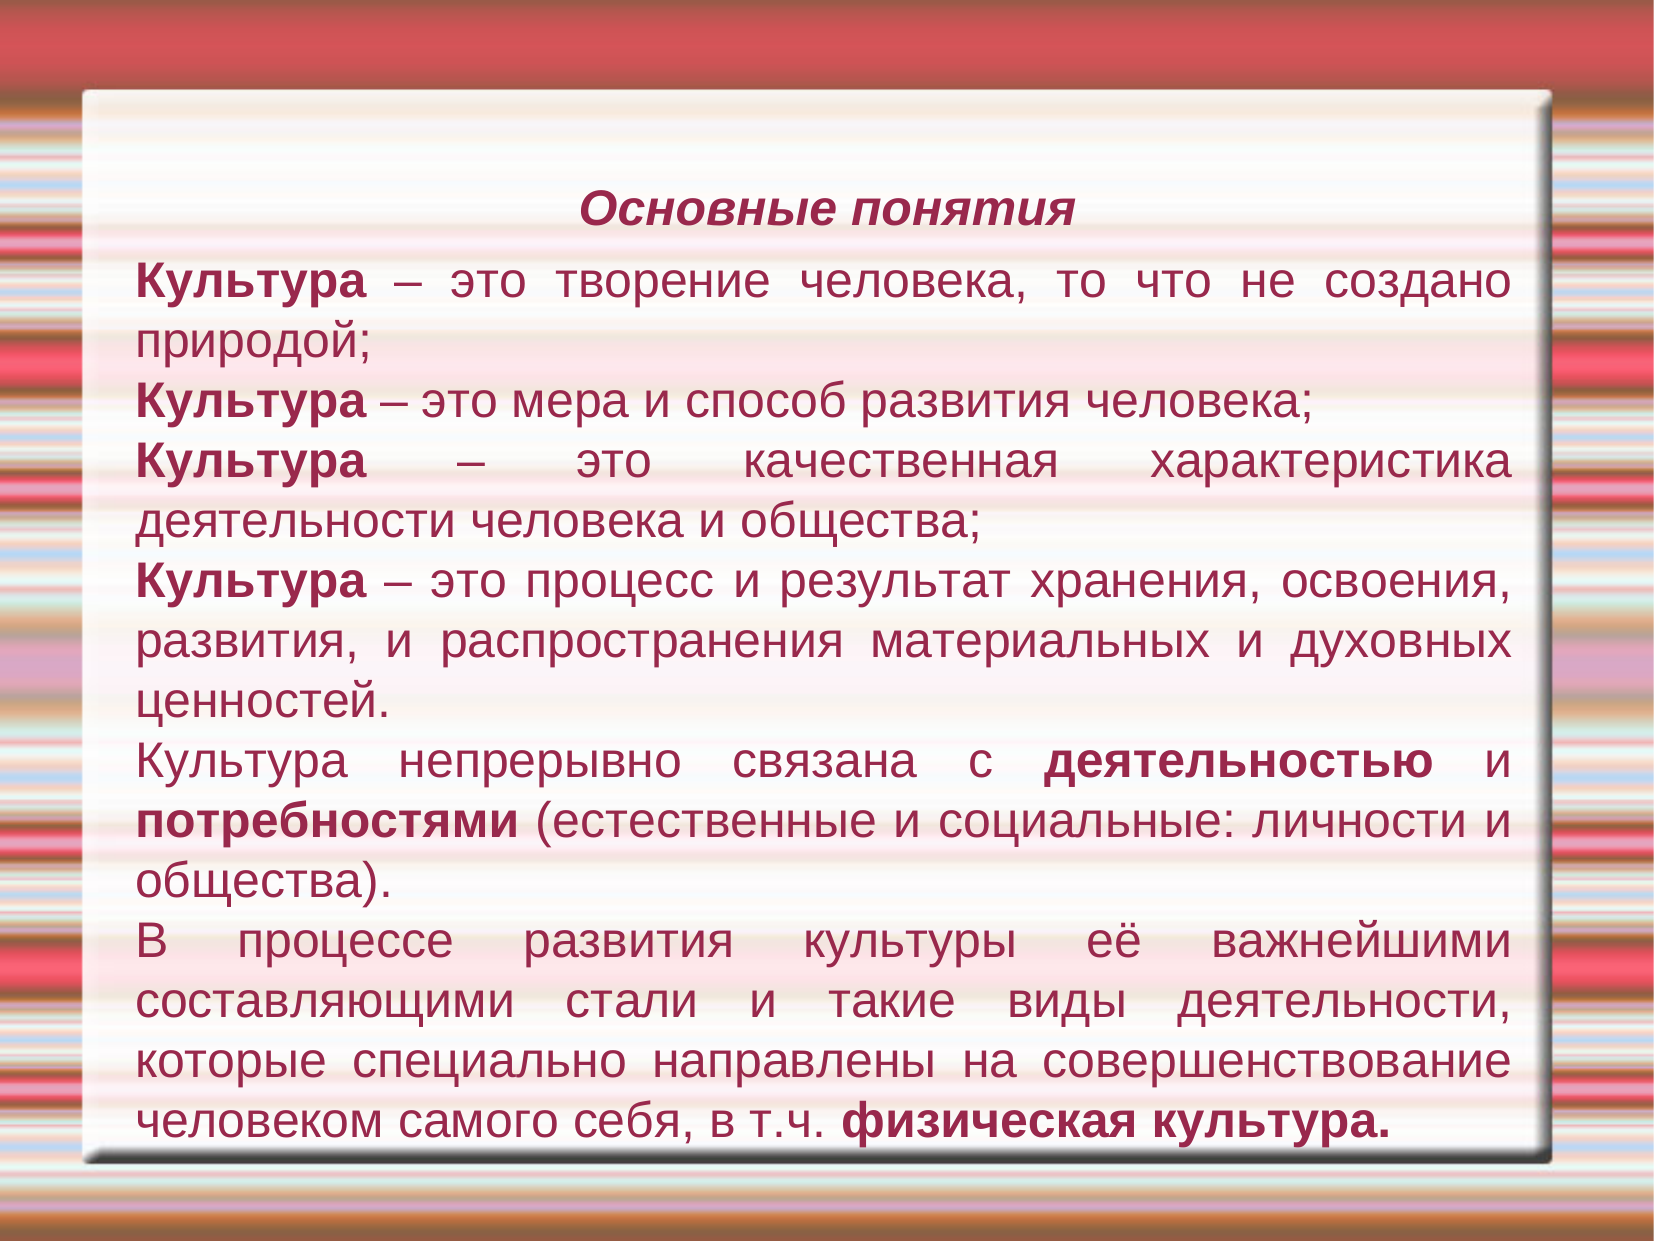

# Основные понятия
Культура – это творение человека, то что не создано природой;
Культура – это мера и способ развития человека;
Культура – это качественная характеристика деятельности человека и общества;
Культура – это процесс и результат хранения, освоения, развития, и распространения материальных и духовных ценностей.
Культура непрерывно связана с деятельностью и потребностями (естественные и социальные: личности и общества).
В процессе развития культуры её важнейшими составляющими стали и такие виды деятельности, которые специально направлены на совершенствование человеком самого себя, в т.ч. физическая культура.